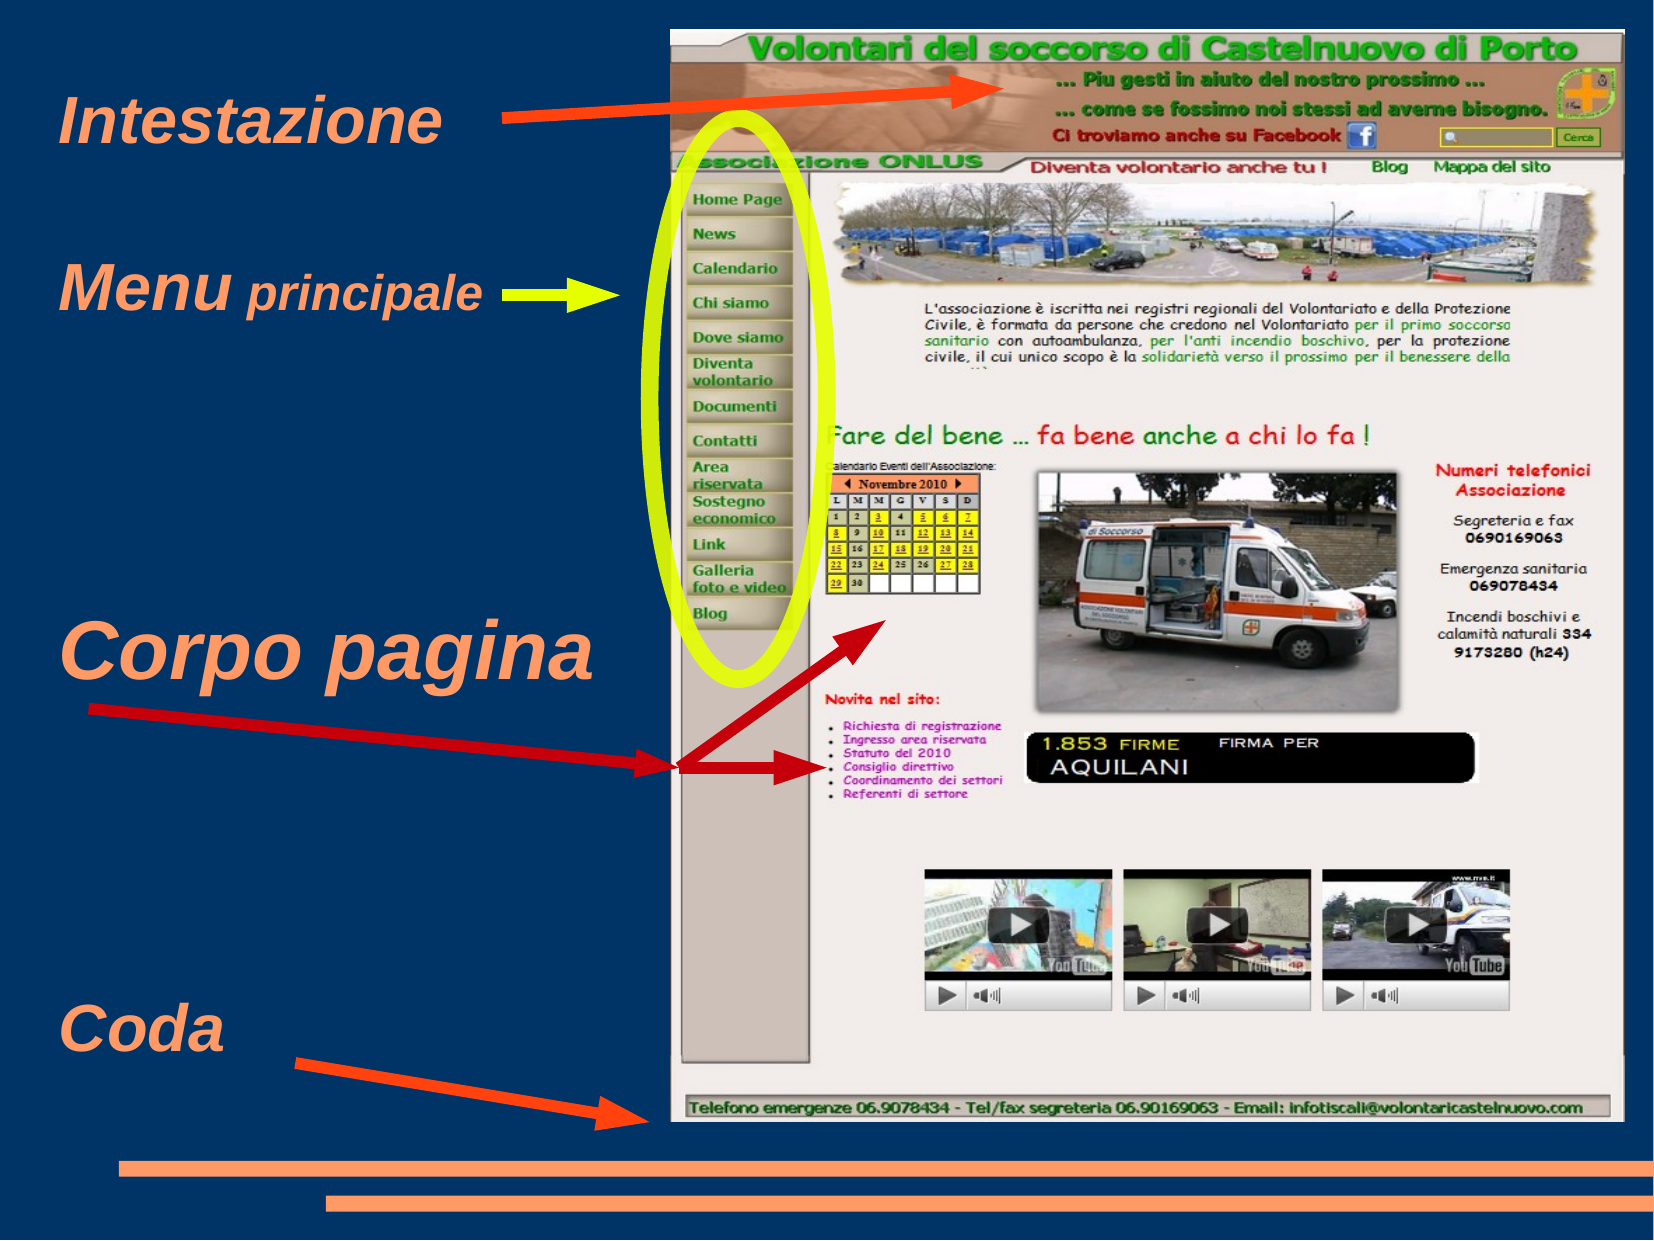

# Intestazione Menu principale Corpo pagina Coda